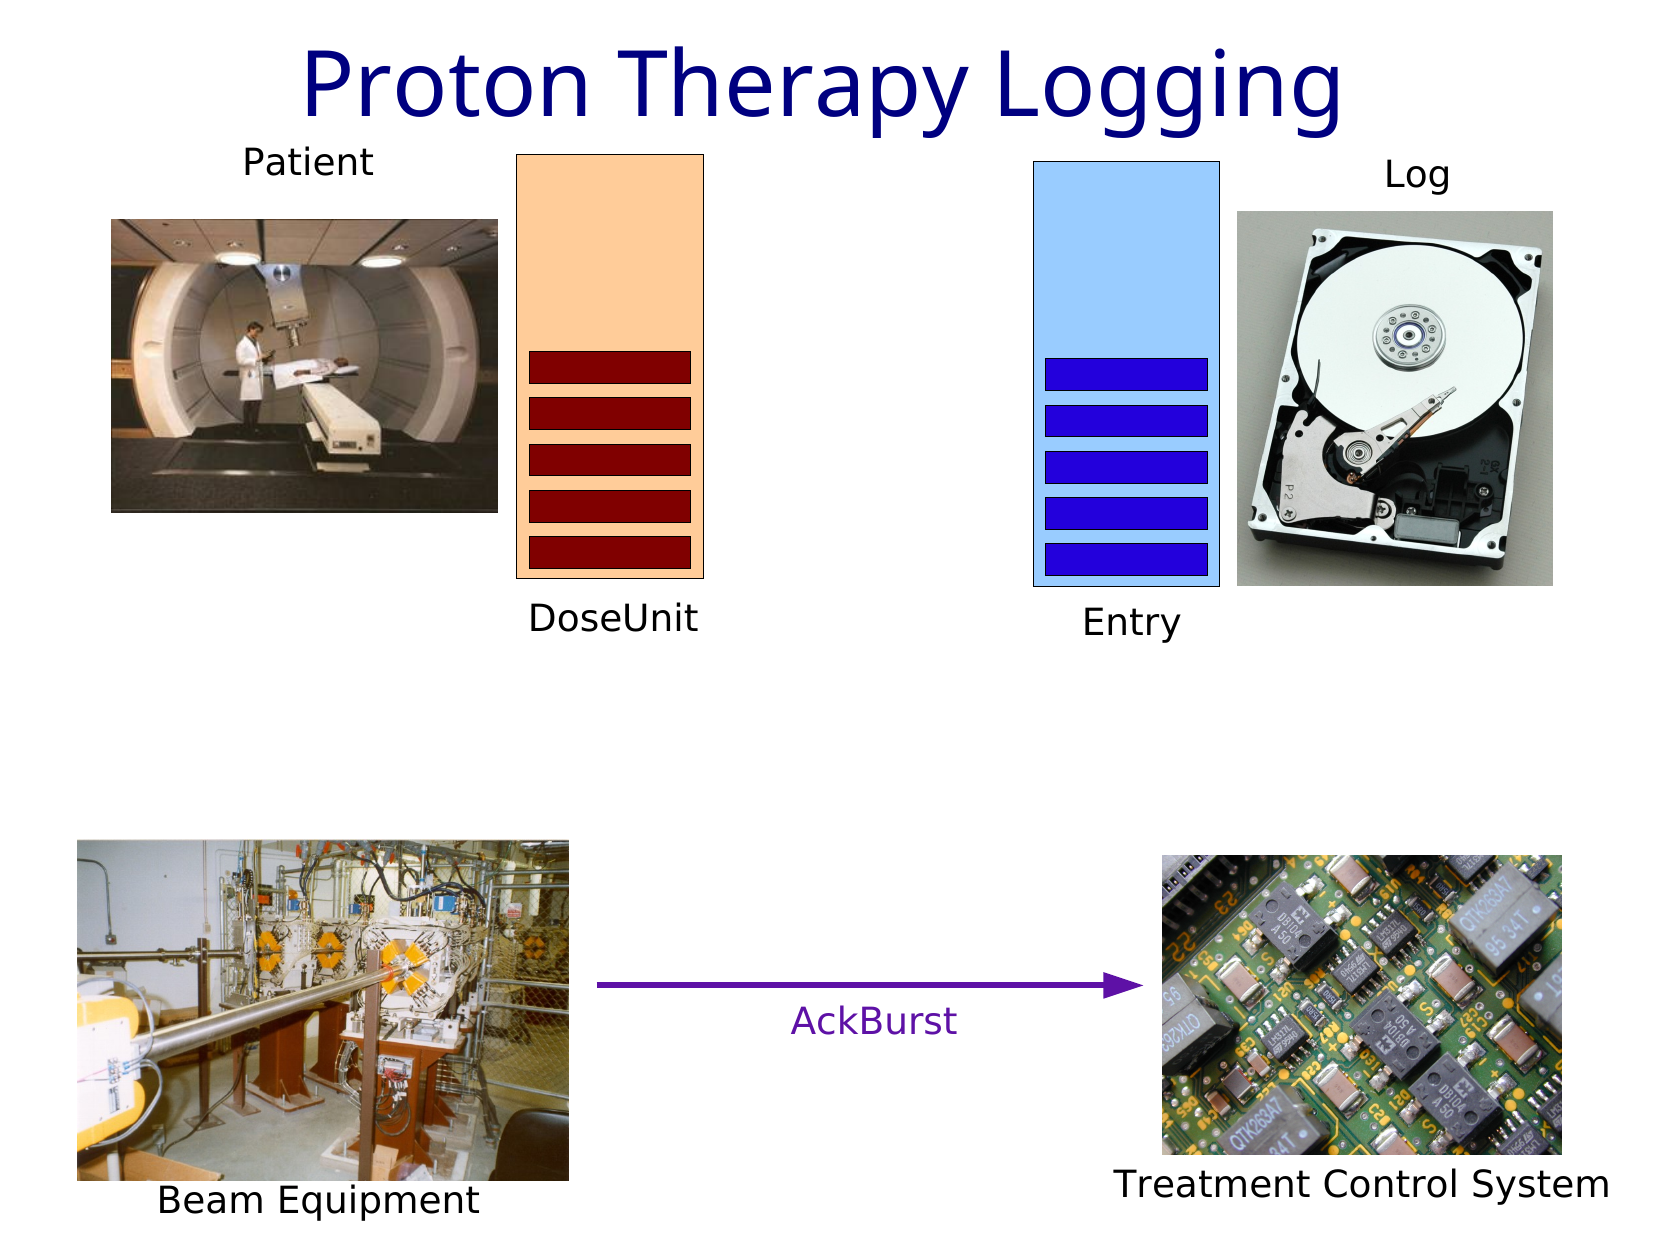

# Proton Therapy Logging
Patient
Log
DoseUnit
Entry
AckBurst
Treatment Control System
Beam Equipment